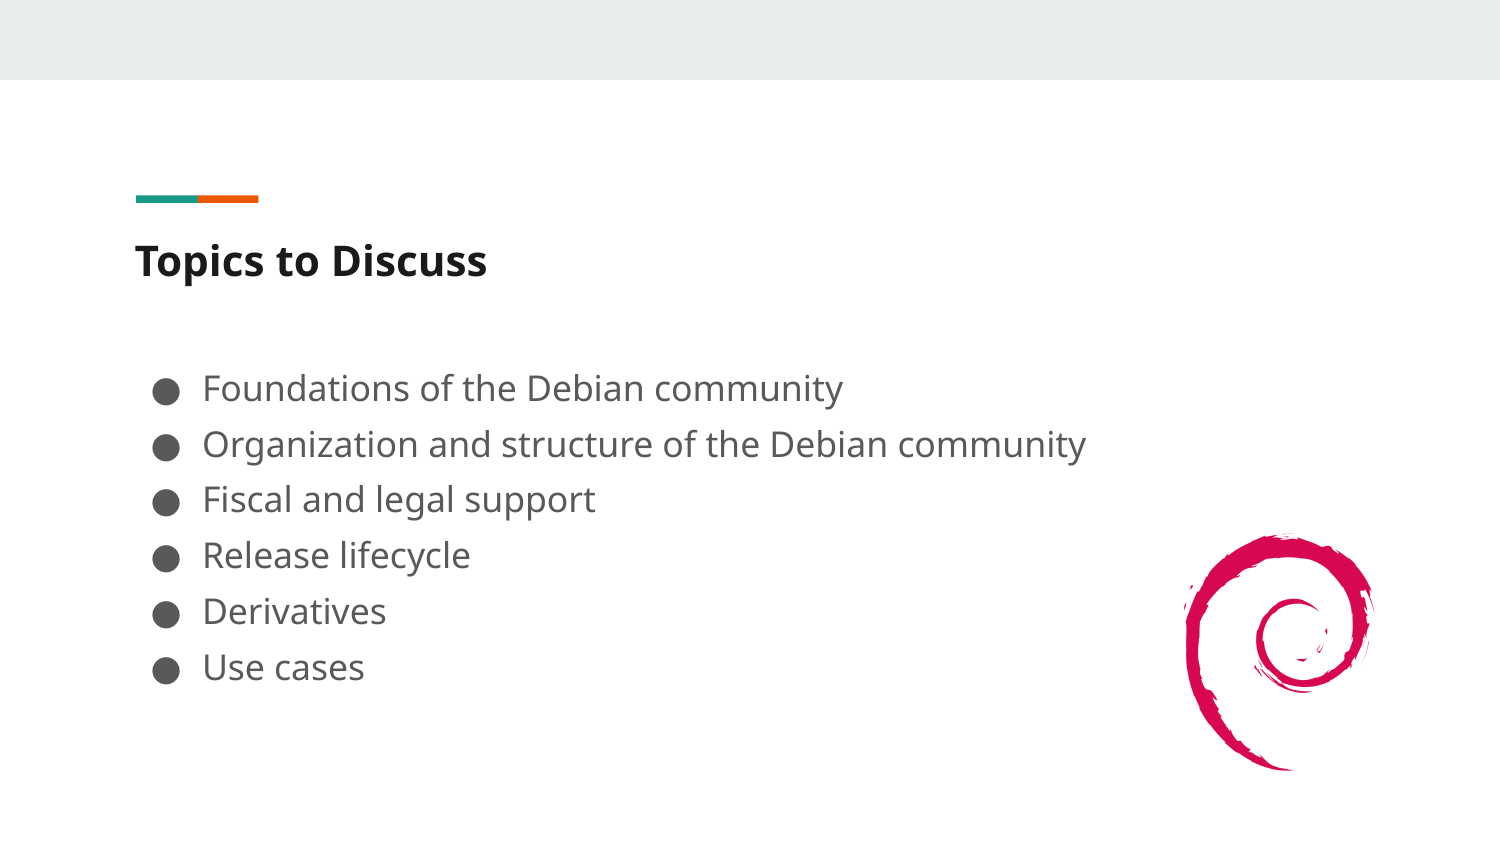

# Topics to Discuss
Foundations of the Debian community
Organization and structure of the Debian community
Fiscal and legal support
Release lifecycle
Derivatives
Use cases